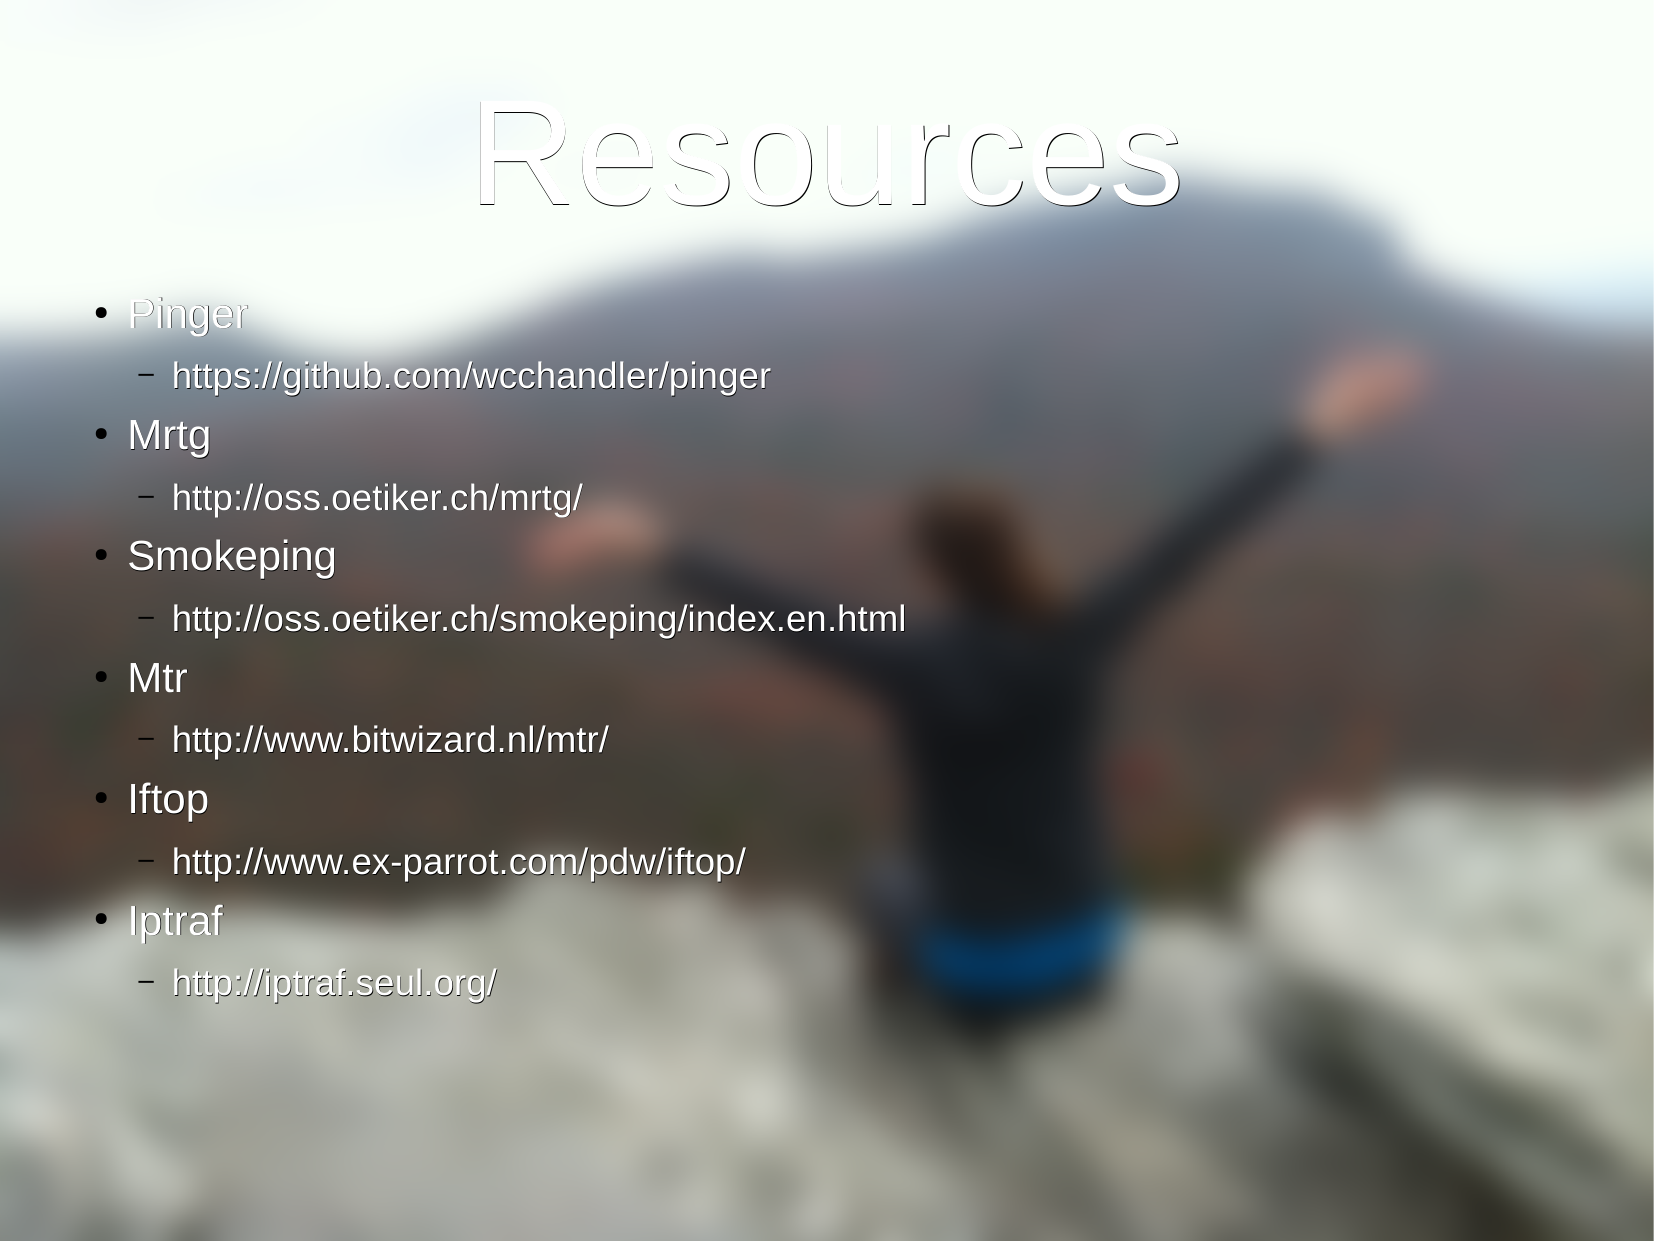

# Resources
Pinger
https://github.com/wcchandler/pinger
Mrtg
http://oss.oetiker.ch/mrtg/
Smokeping
http://oss.oetiker.ch/smokeping/index.en.html
Mtr
http://www.bitwizard.nl/mtr/
Iftop
http://www.ex-parrot.com/pdw/iftop/
Iptraf
http://iptraf.seul.org/